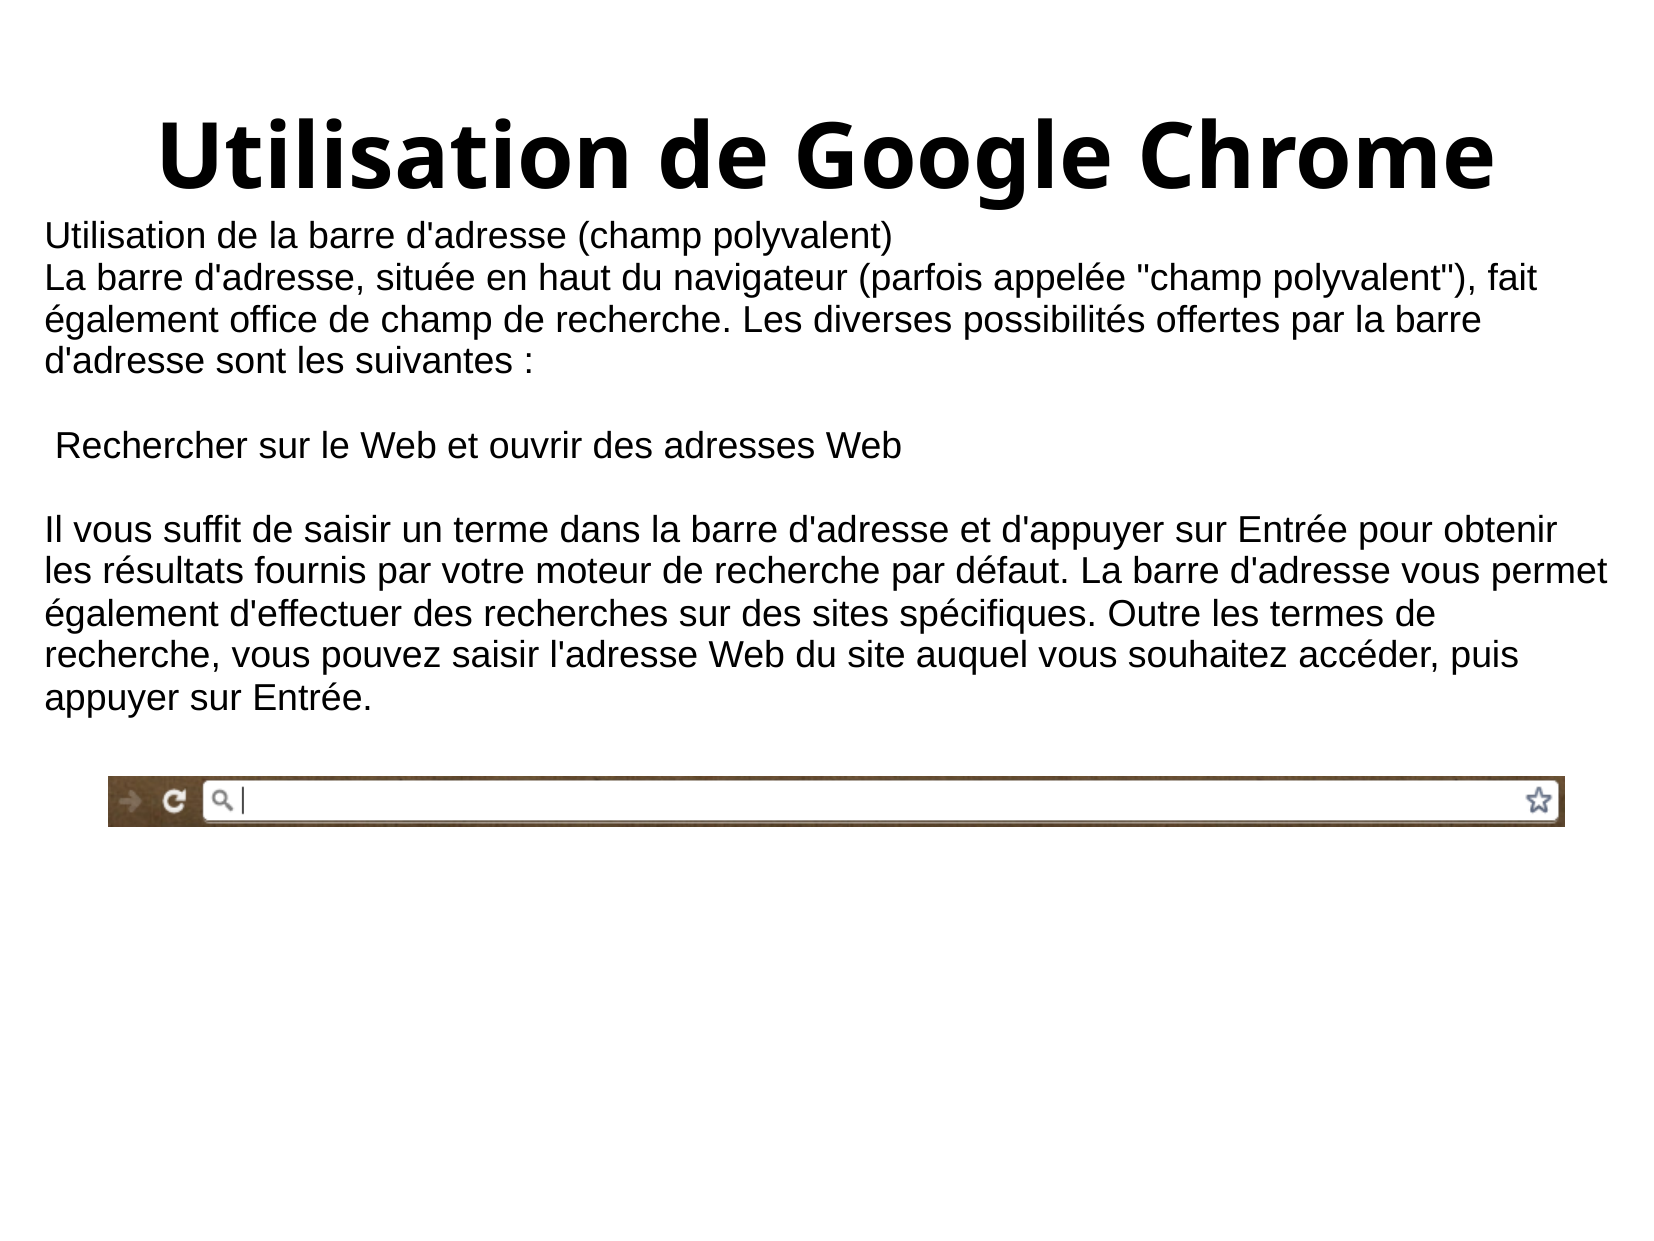

# Utilisation de Google Chrome
Utilisation de la barre d'adresse (champ polyvalent)
La barre d'adresse, située en haut du navigateur (parfois appelée "champ polyvalent"), fait également office de champ de recherche. Les diverses possibilités offertes par la barre d'adresse sont les suivantes :
 Rechercher sur le Web et ouvrir des adresses Web
Il vous suffit de saisir un terme dans la barre d'adresse et d'appuyer sur Entrée pour obtenir les résultats fournis par votre moteur de recherche par défaut. La barre d'adresse vous permet également d'effectuer des recherches sur des sites spécifiques. Outre les termes de recherche, vous pouvez saisir l'adresse Web du site auquel vous souhaitez accéder, puis appuyer sur Entrée.